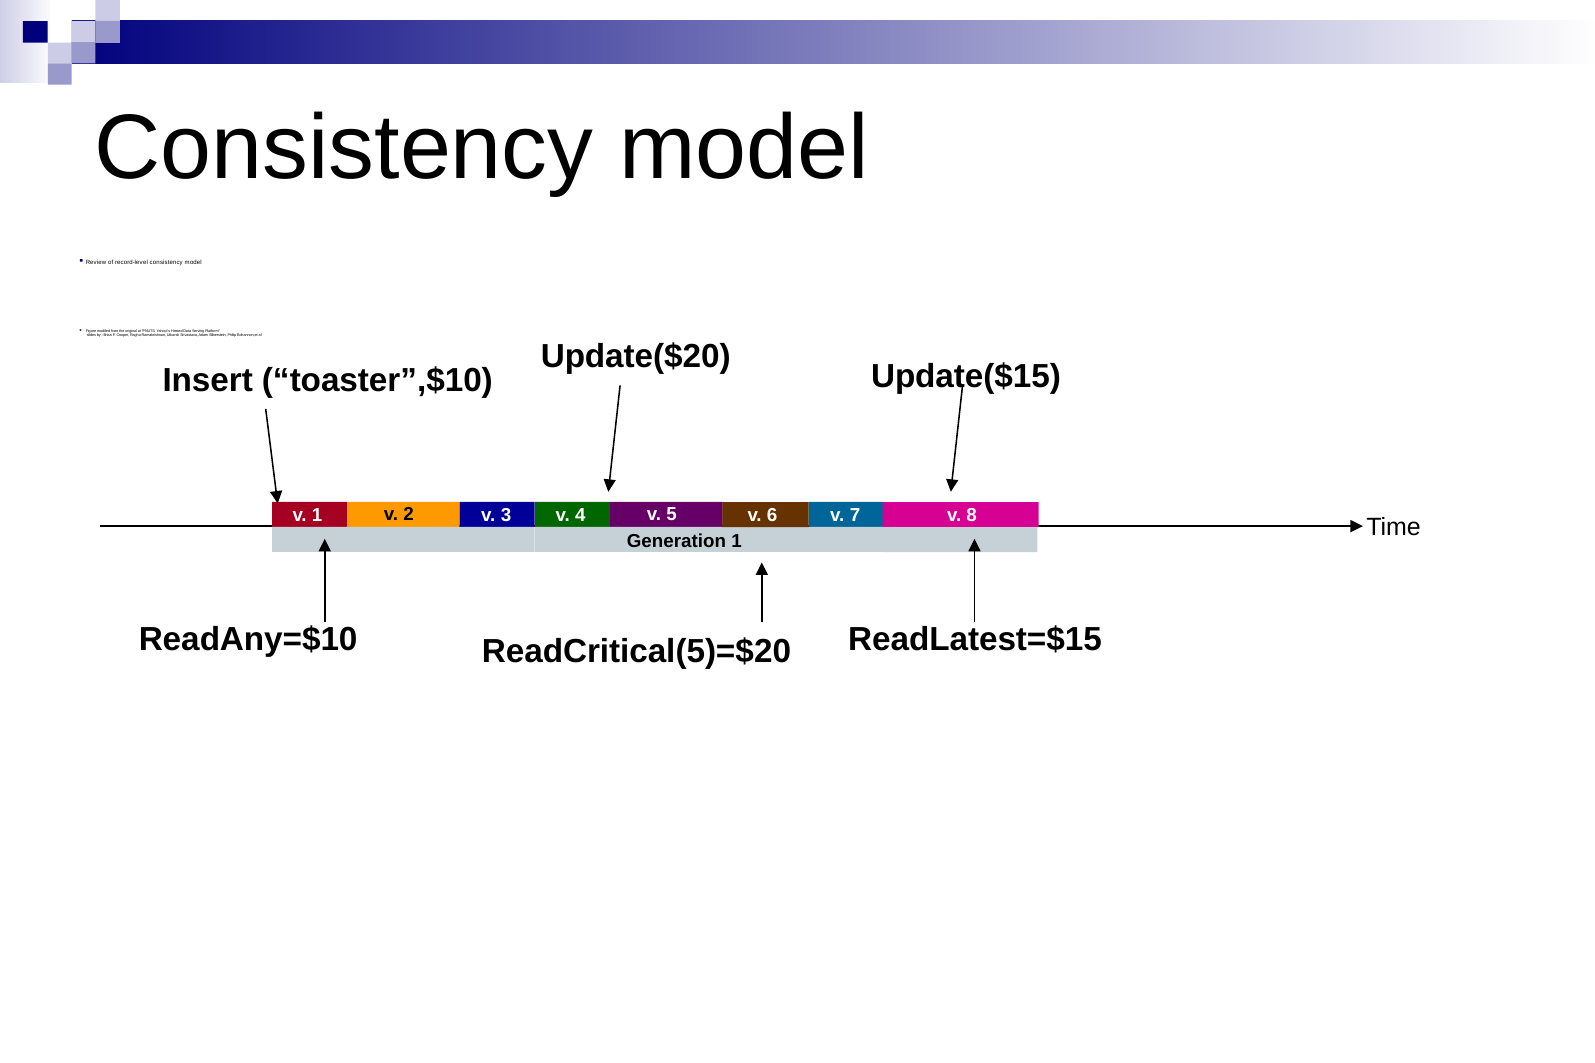

# Consistency model
Review of record-level consistency model
Figure modifed from the original at “PNUTS: Yahoo!’s Hosted Data Serving Platform”
 slides by : Brian F. Cooper, Raghu Ramakrishnan, Utkarsh Srivastava, Adam Silberstein, Philip Bohannon,et al
Update($20)
Update($15)
Insert (“toaster”,$10)
v. 2
v. 5
v. 1
v. 3
v. 4
v. 6
v. 7
v. 8
Time
Generation 1
ReadAny=$10
ReadLatest=$15
ReadCritical(5)=$20